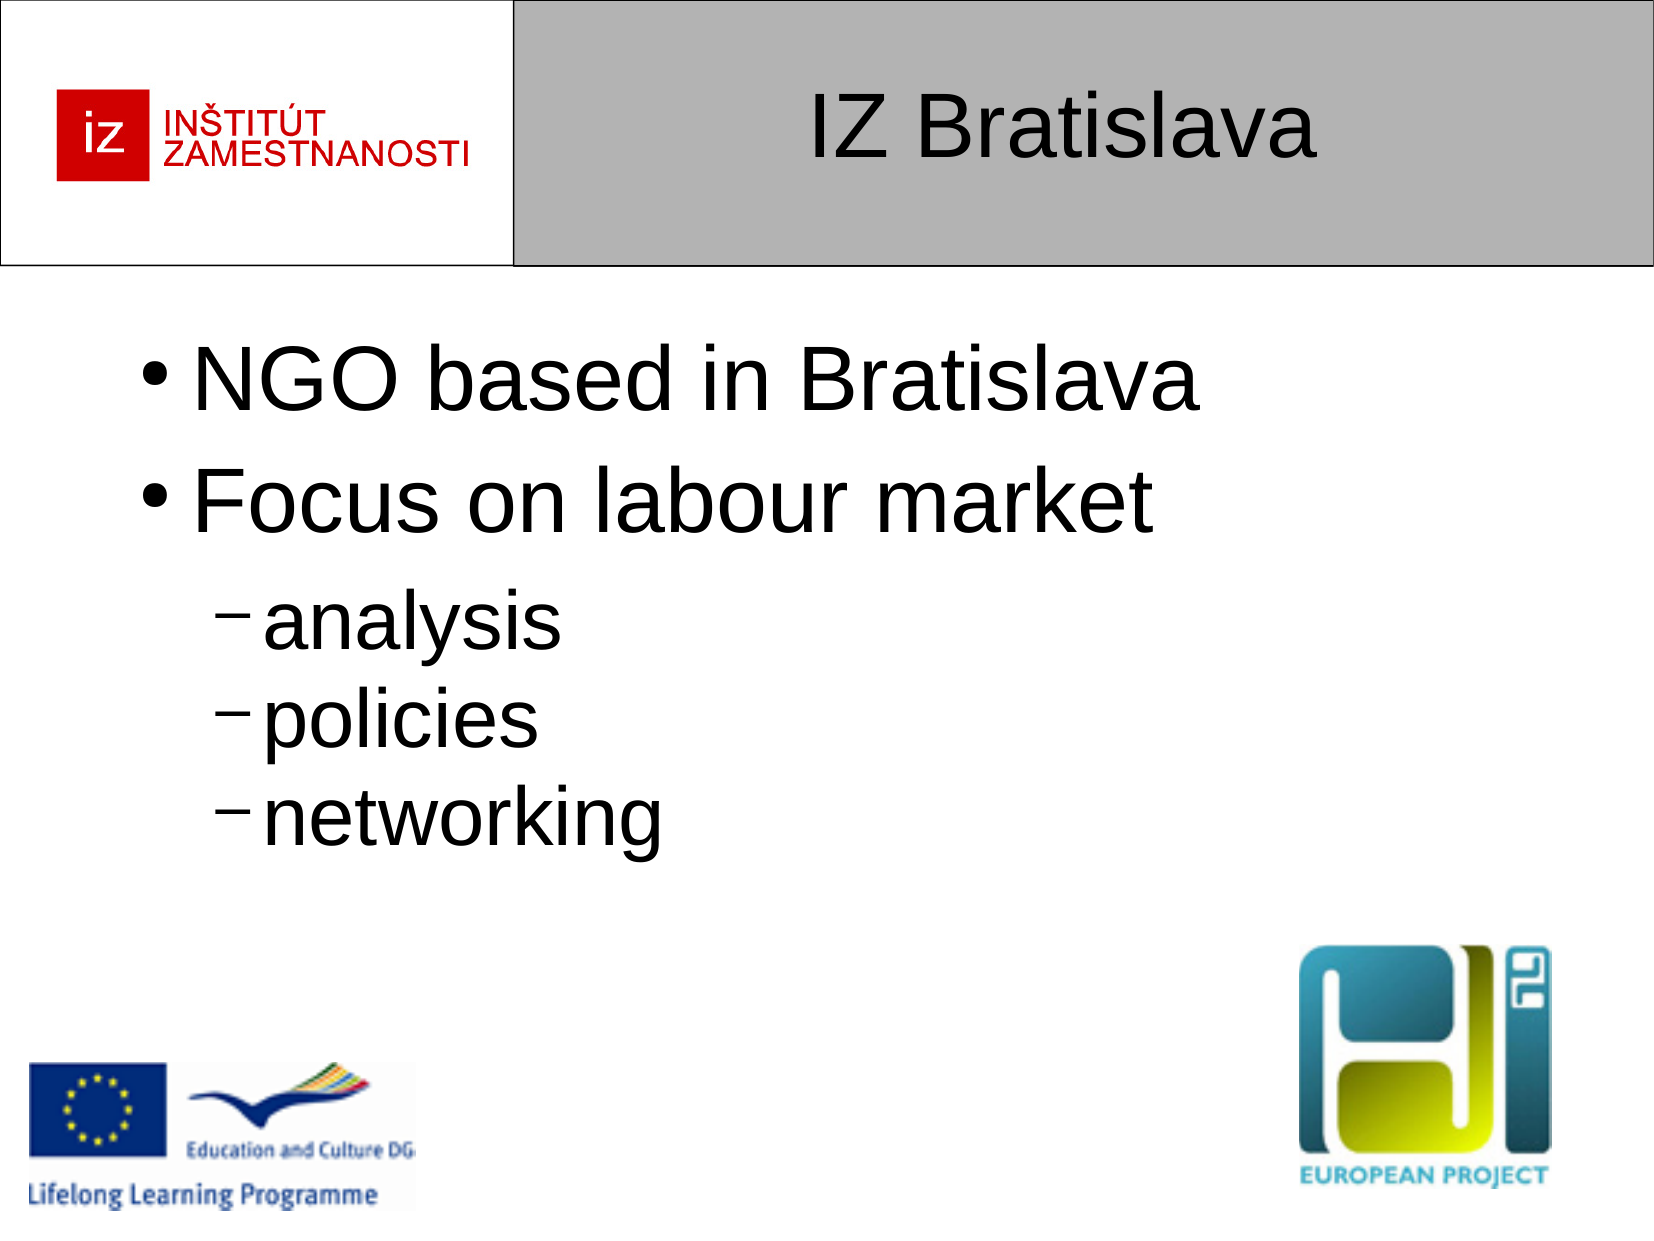

IZ Bratislava
# NGO based in Bratislava
Focus on labour market
analysis
policies
networking